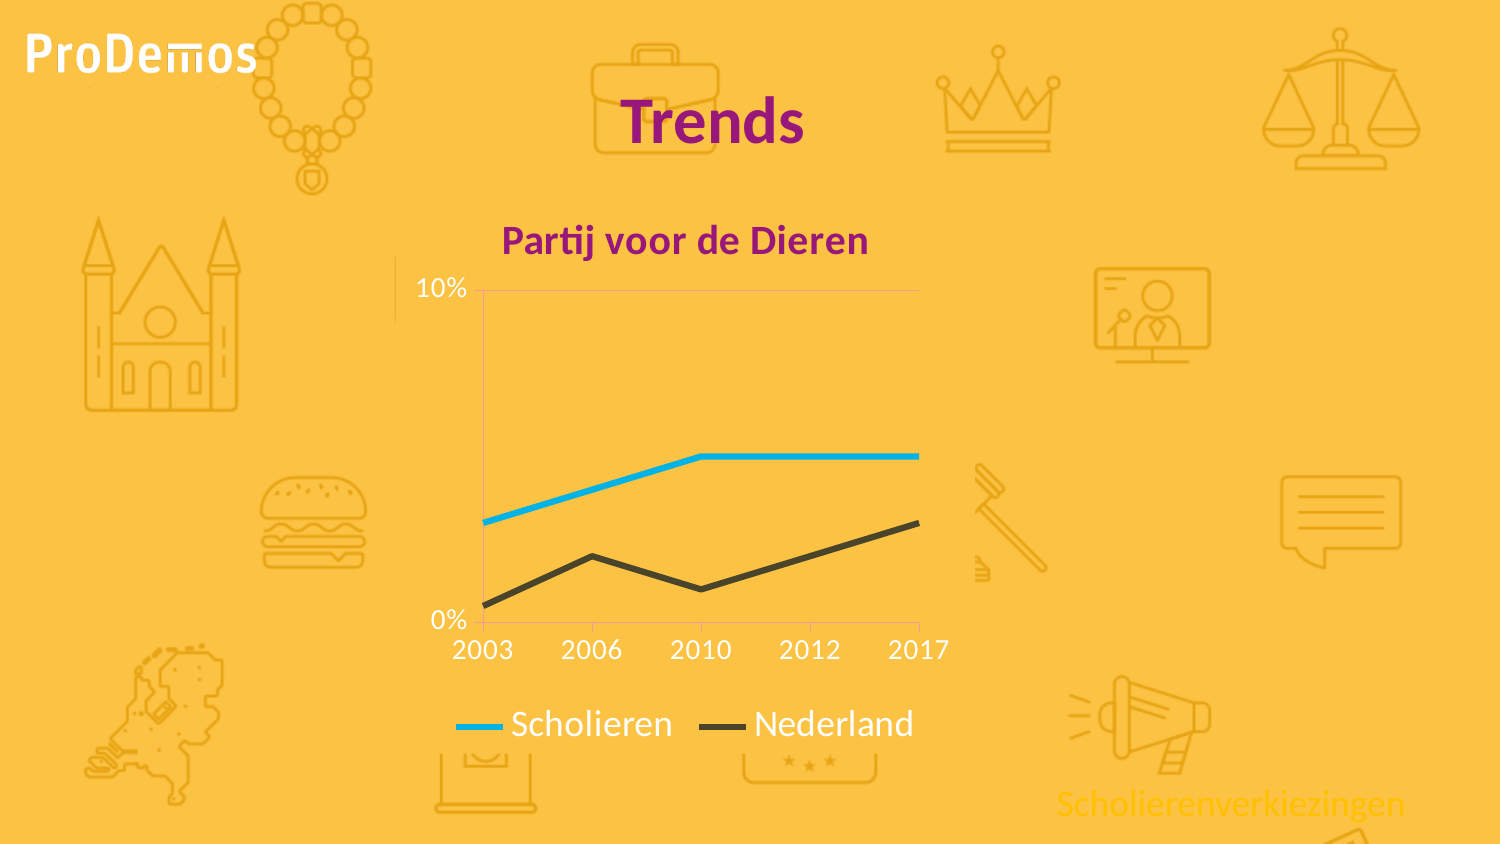

Trends
### Chart: Partij voor de Dieren
| Category | Scholieren | Nederland |
|---|---|---|
| 2003 | 0.03 | 0.005 |
| 2006 | 0.04 | 0.02 |
| 2010 | 0.05 | 0.01 |
| 2012 | 0.05 | 0.02 |
| 2017 | 0.05 | 0.03 |Scholierenverkiezingen